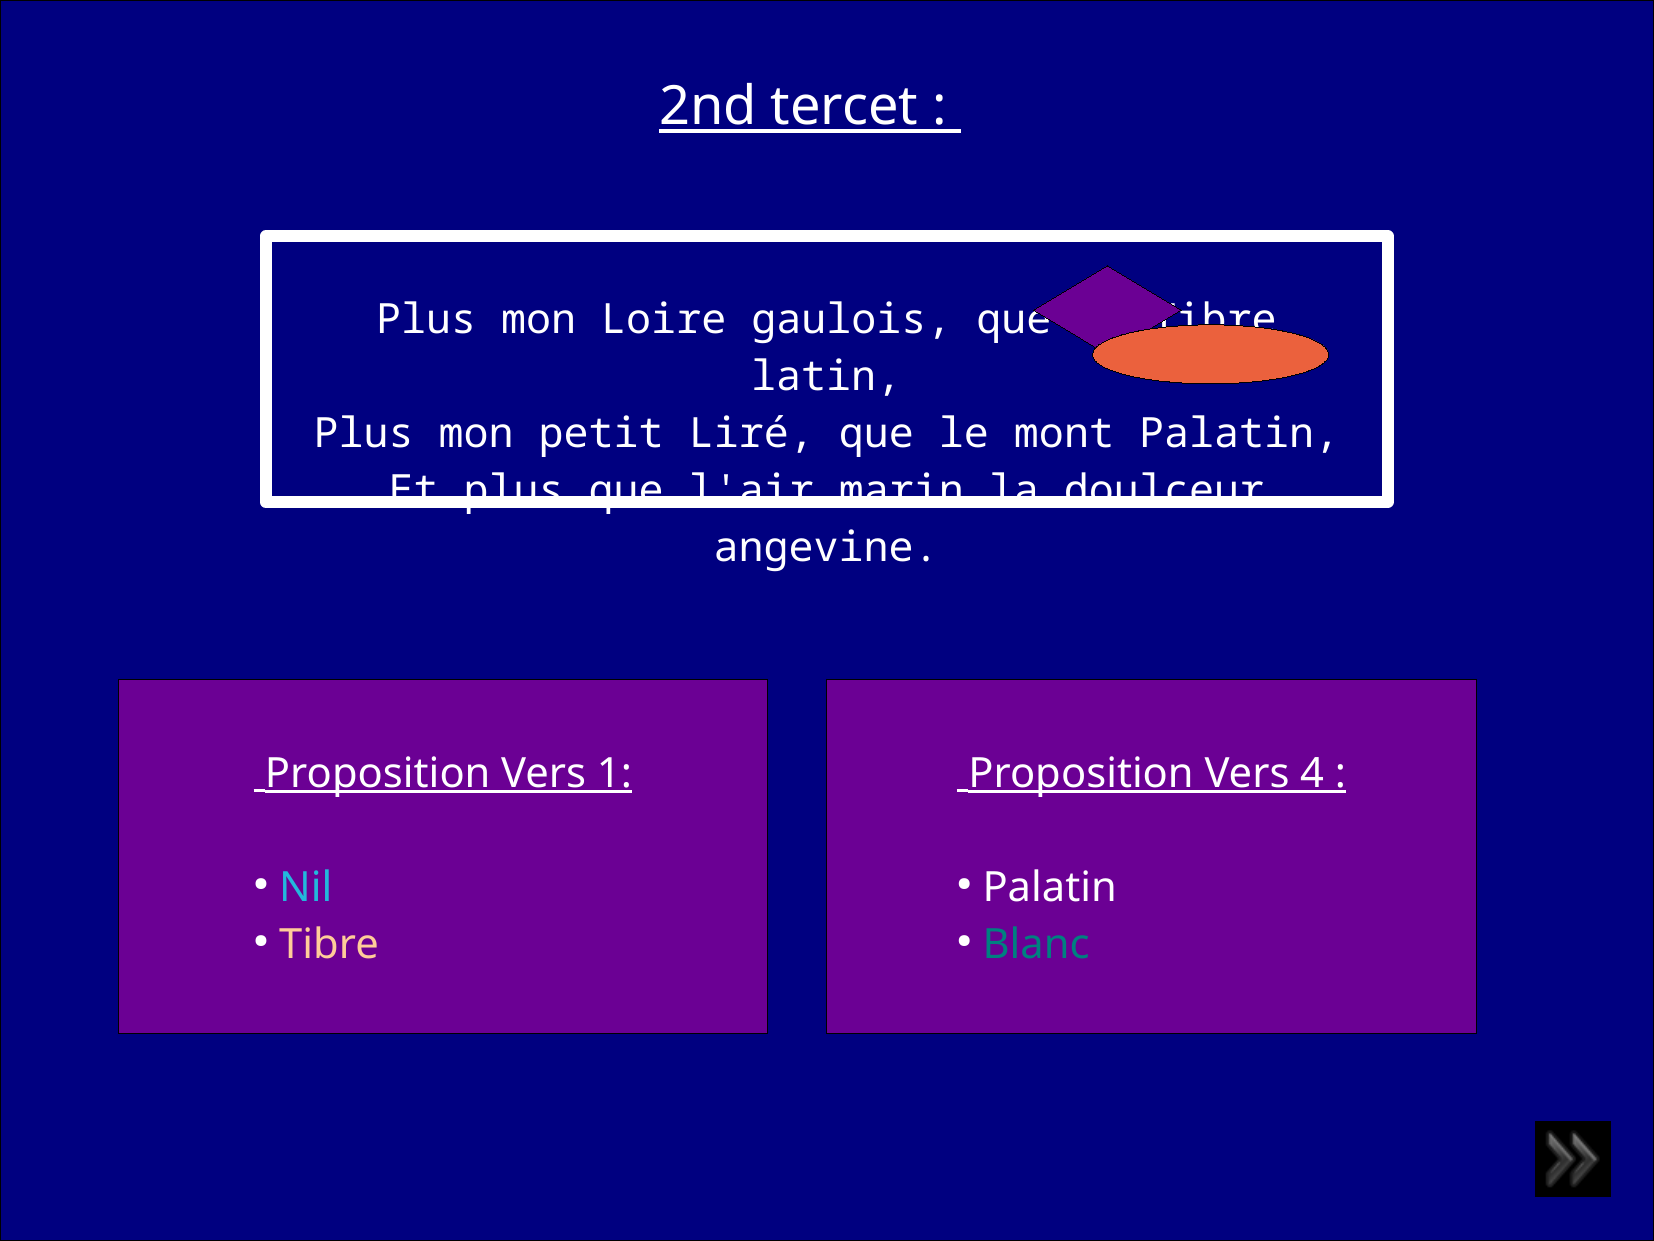

2nd tercet :
Plus mon Loire gaulois, que le Tibre latin,
Plus mon petit Liré, que le mont Palatin,
Et plus que l'air marin la doulceur angevine.
 Proposition Vers 1:
 Nil
 Tibre
 Proposition Vers 4 :
 Palatin
 Blanc